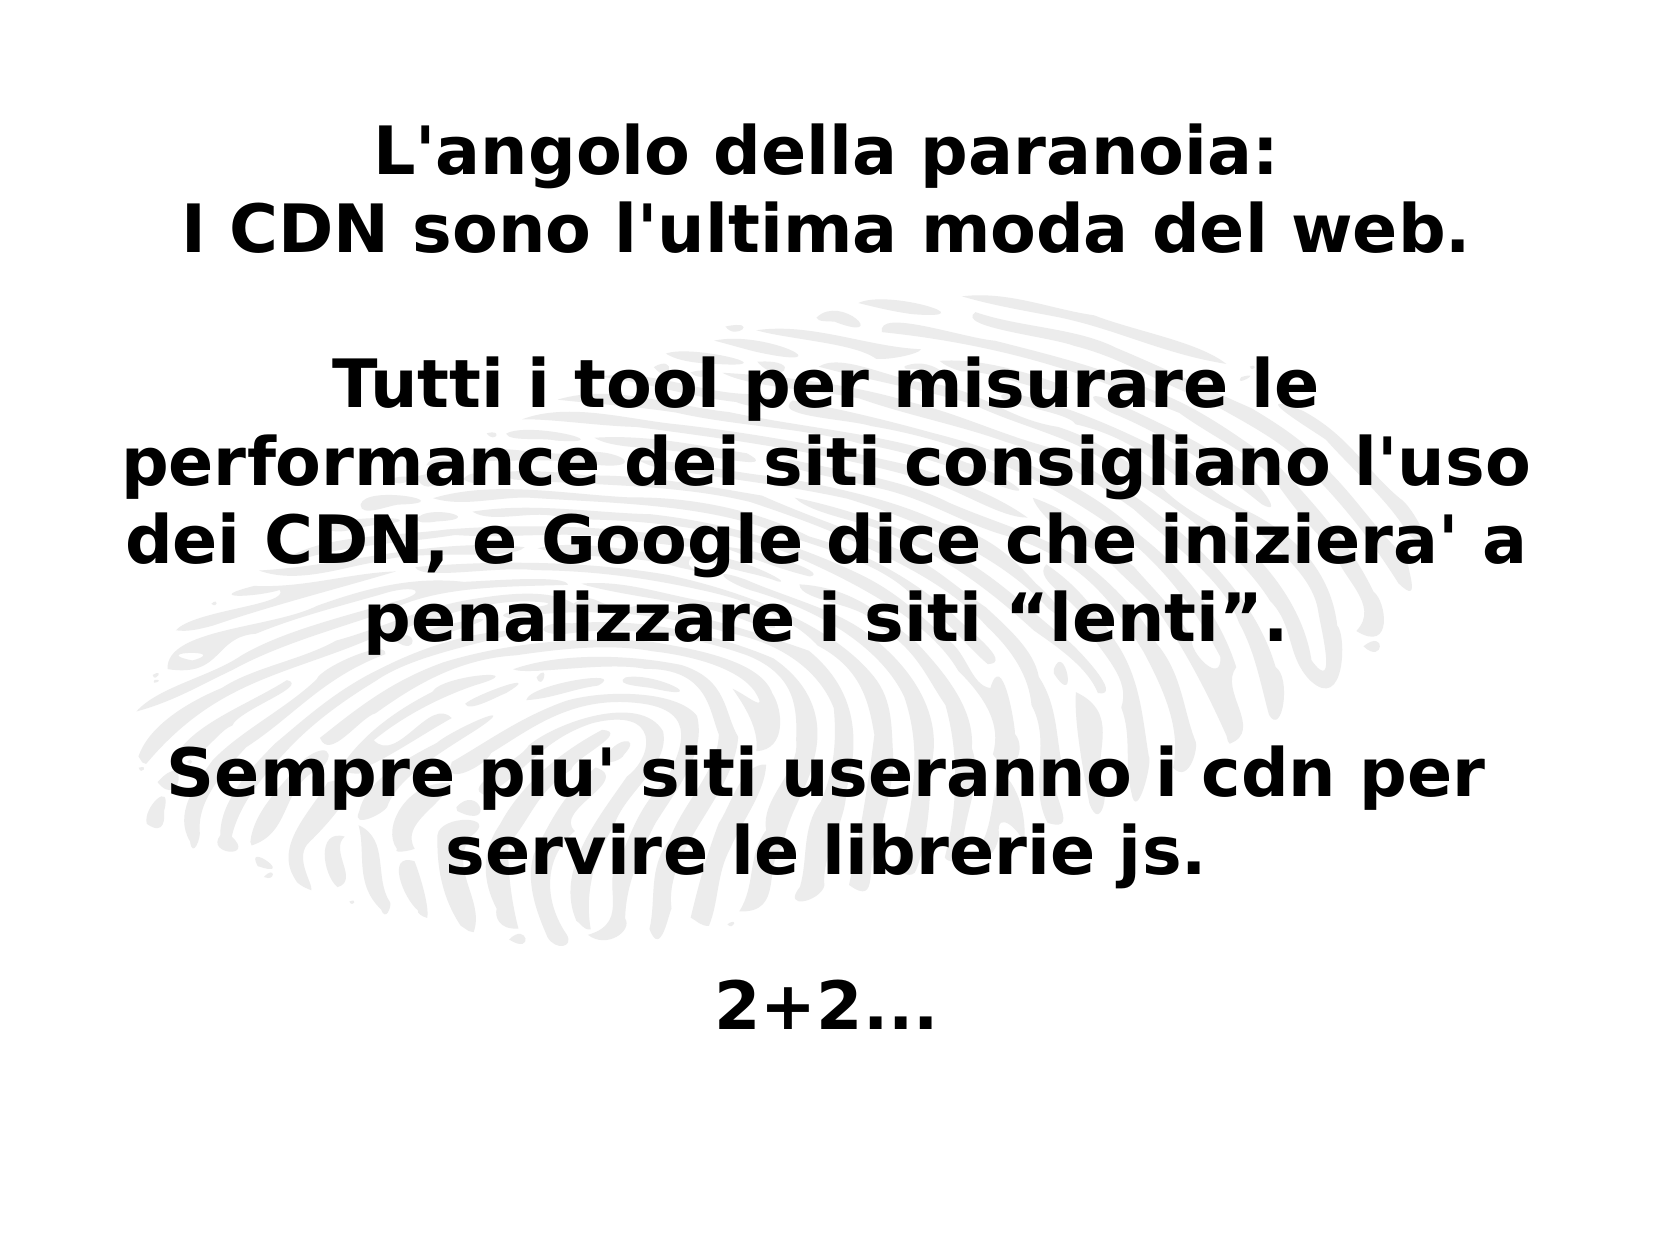

# L'angolo della paranoia:
I CDN sono l'ultima moda del web.
Tutti i tool per misurare le performance dei siti consigliano l'uso dei CDN, e Google dice che iniziera' a penalizzare i siti “lenti”.
Sempre piu' siti useranno i cdn per servire le librerie js.
2+2...